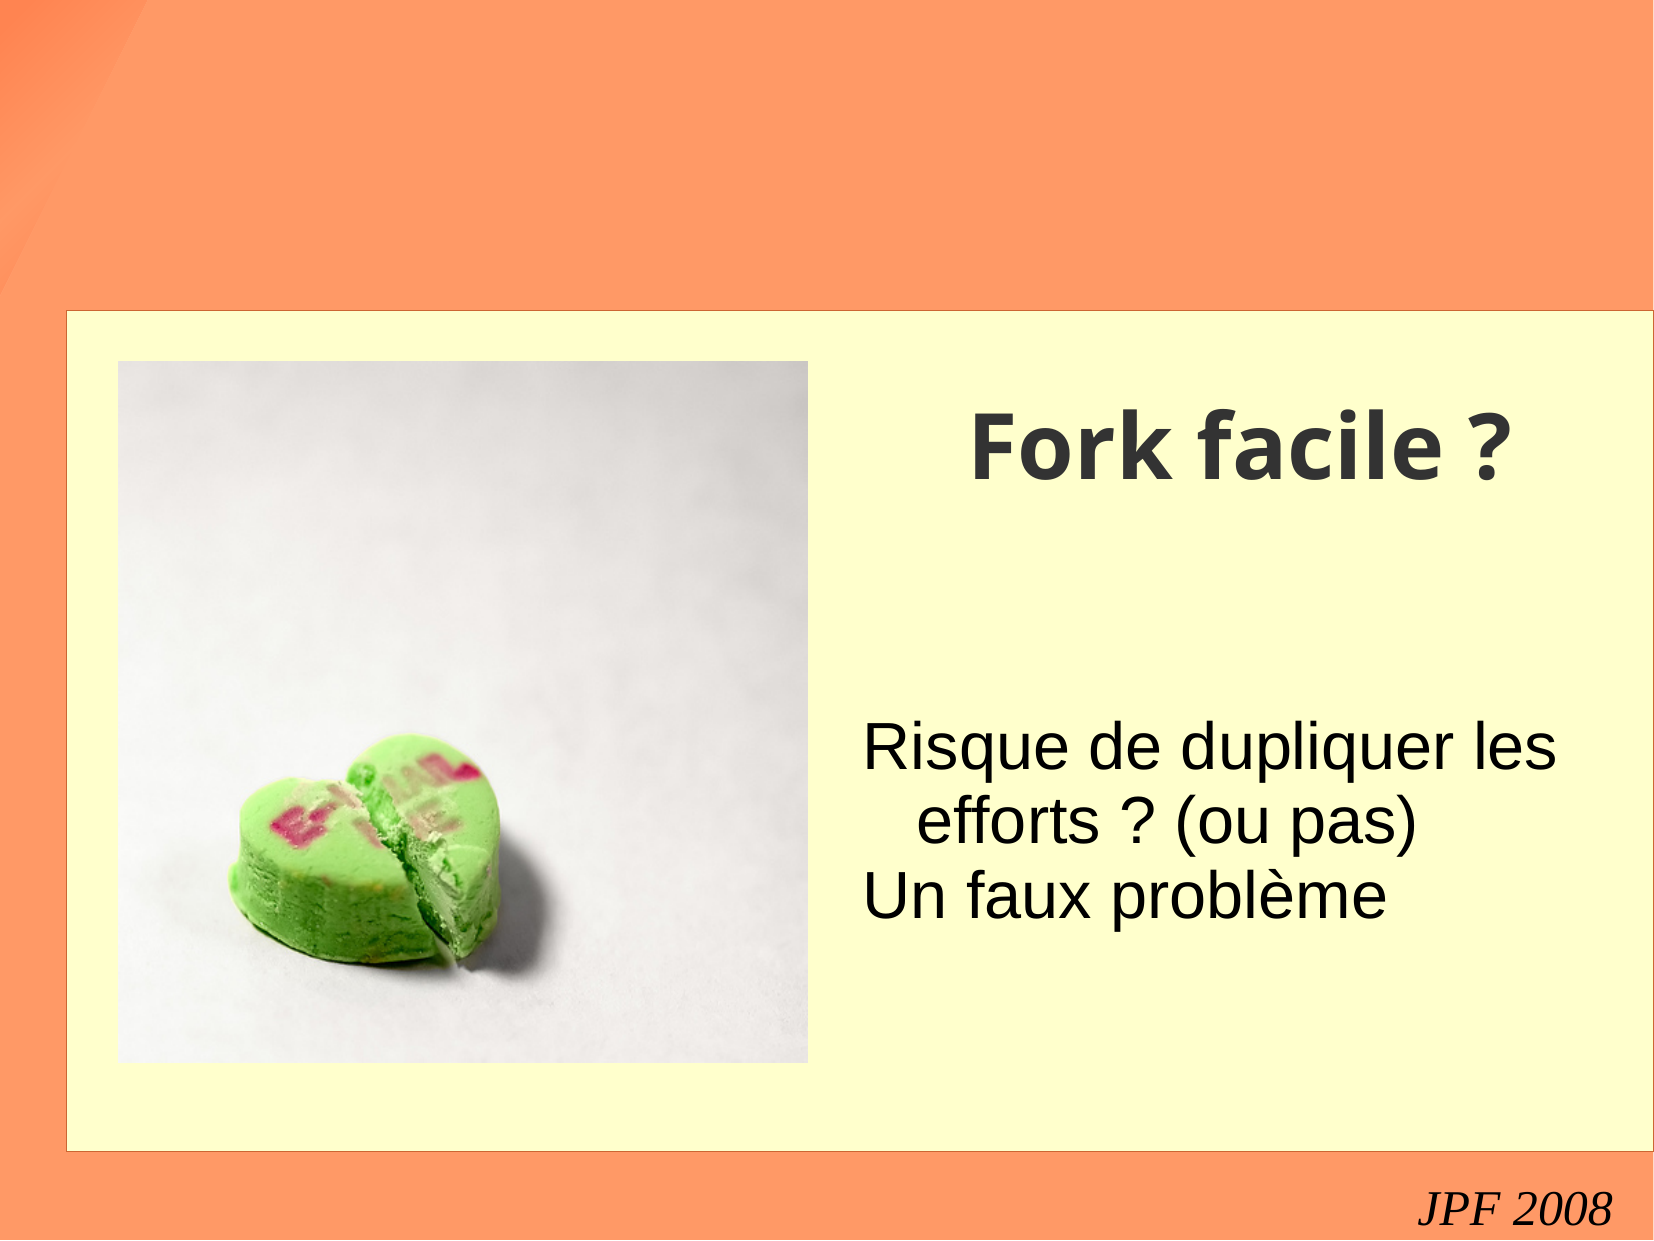

# Fork facile ?
Risque de dupliquer les efforts ? (ou pas)
Un faux problème